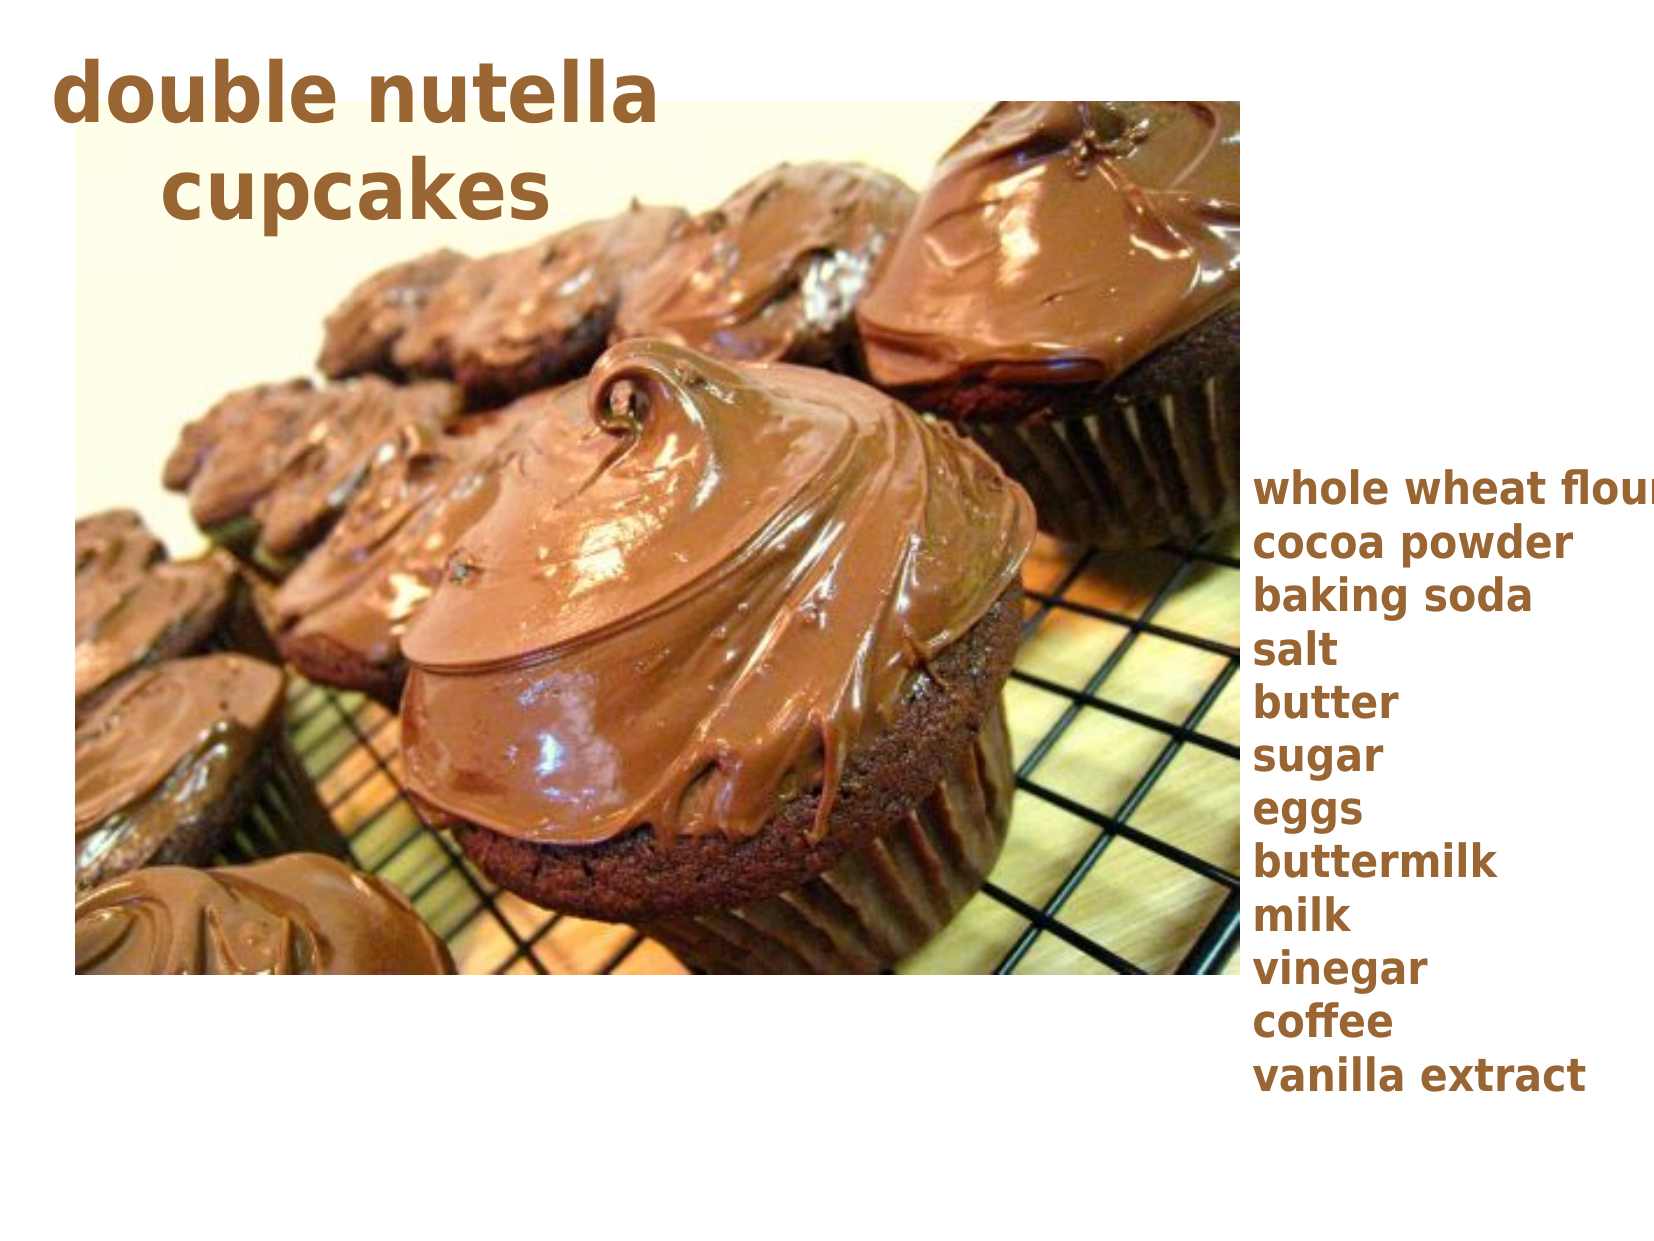

double nutella cupcakes
whole wheat flour
cocoa powder
baking soda
salt
butter
sugar
eggs
buttermilk
milk
vinegar
coffee
vanilla extract